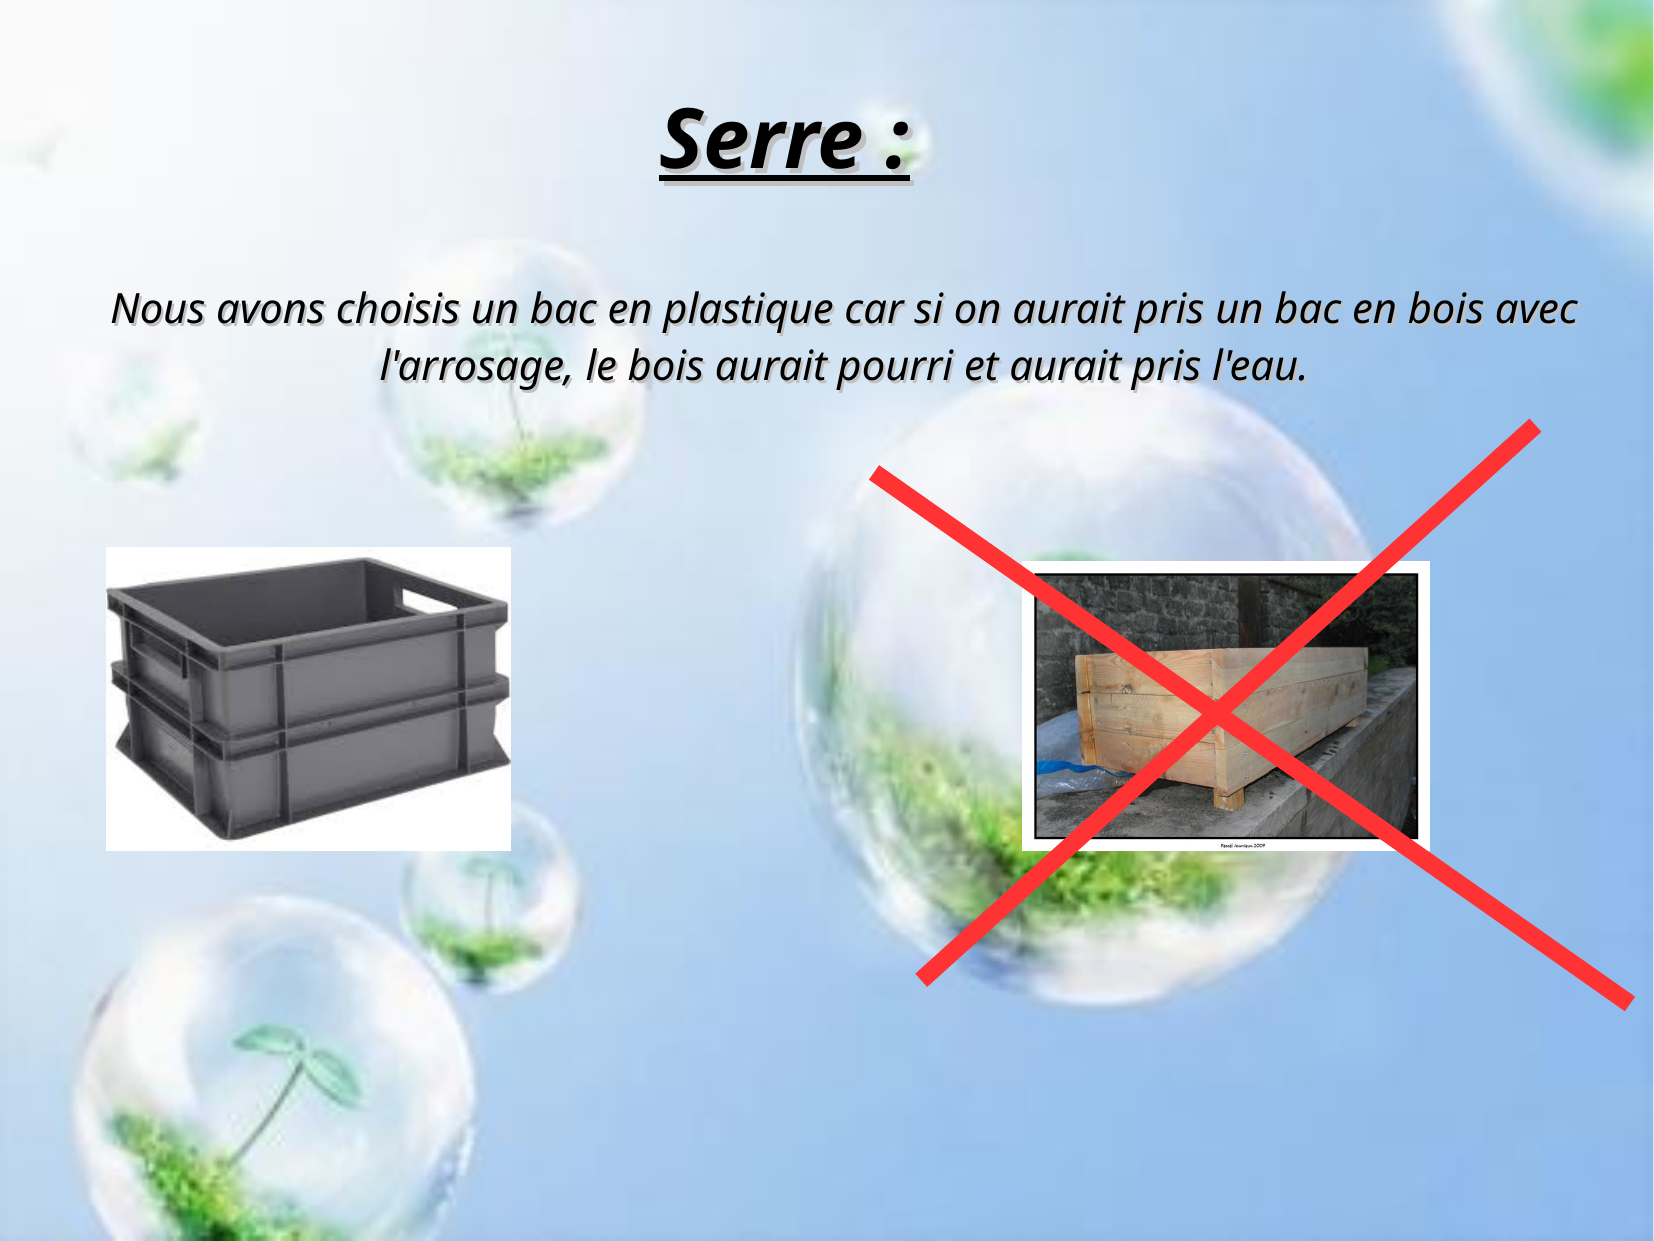

#
Serre :
Nous avons choisis un bac en plastique car si on aurait pris un bac en bois avec l'arrosage, le bois aurait pourri et aurait pris l'eau.